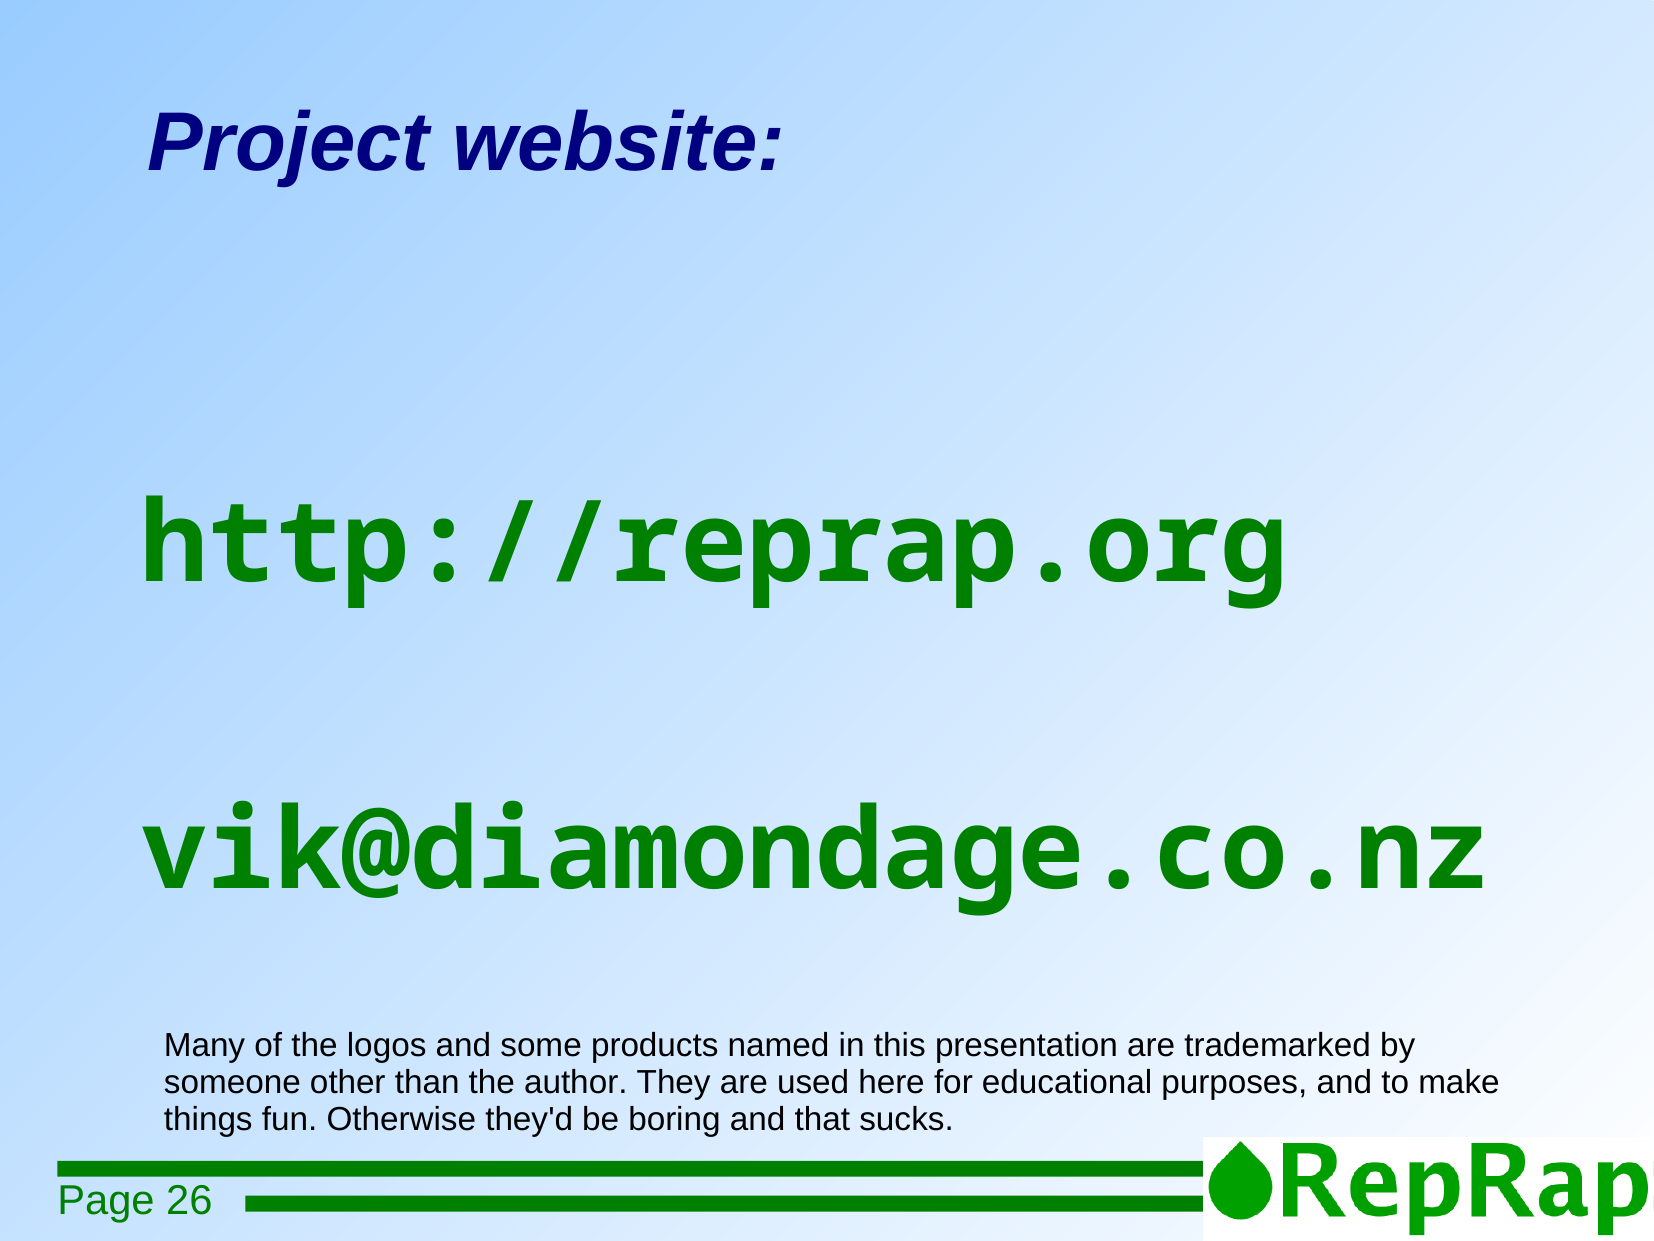

# Project website:
http://reprap.org
vik@diamondage.co.nz
Many of the logos and some products named in this presentation are trademarked by someone other than the author. They are used here for educational purposes, and to make things fun. Otherwise they'd be boring and that sucks.